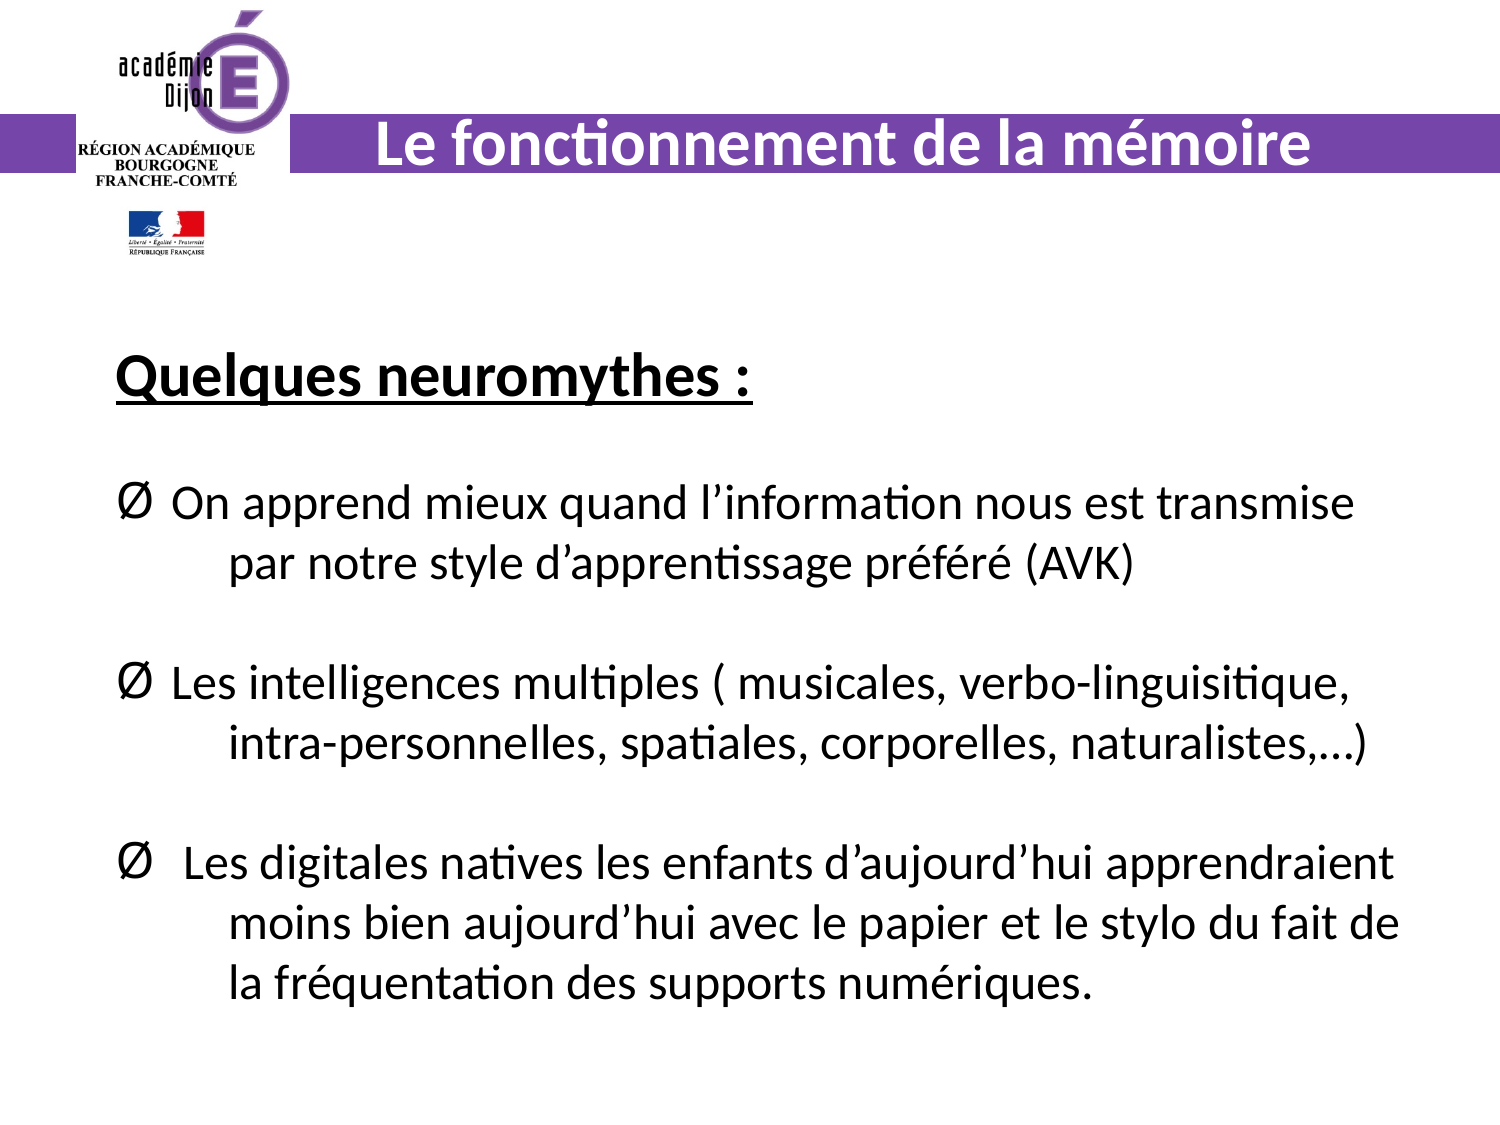

# Le fonctionnement de la mémoire
Quelques neuromythes :
On apprend mieux quand l’information nous est transmise par notre style d’apprentissage préféré (AVK)
Les intelligences multiples ( musicales, verbo-linguisitique, intra-personnelles, spatiales, corporelles, naturalistes,…)
 Les digitales natives les enfants d’aujourd’hui apprendraient moins bien aujourd’hui avec le papier et le stylo du fait de la fréquentation des supports numériques.